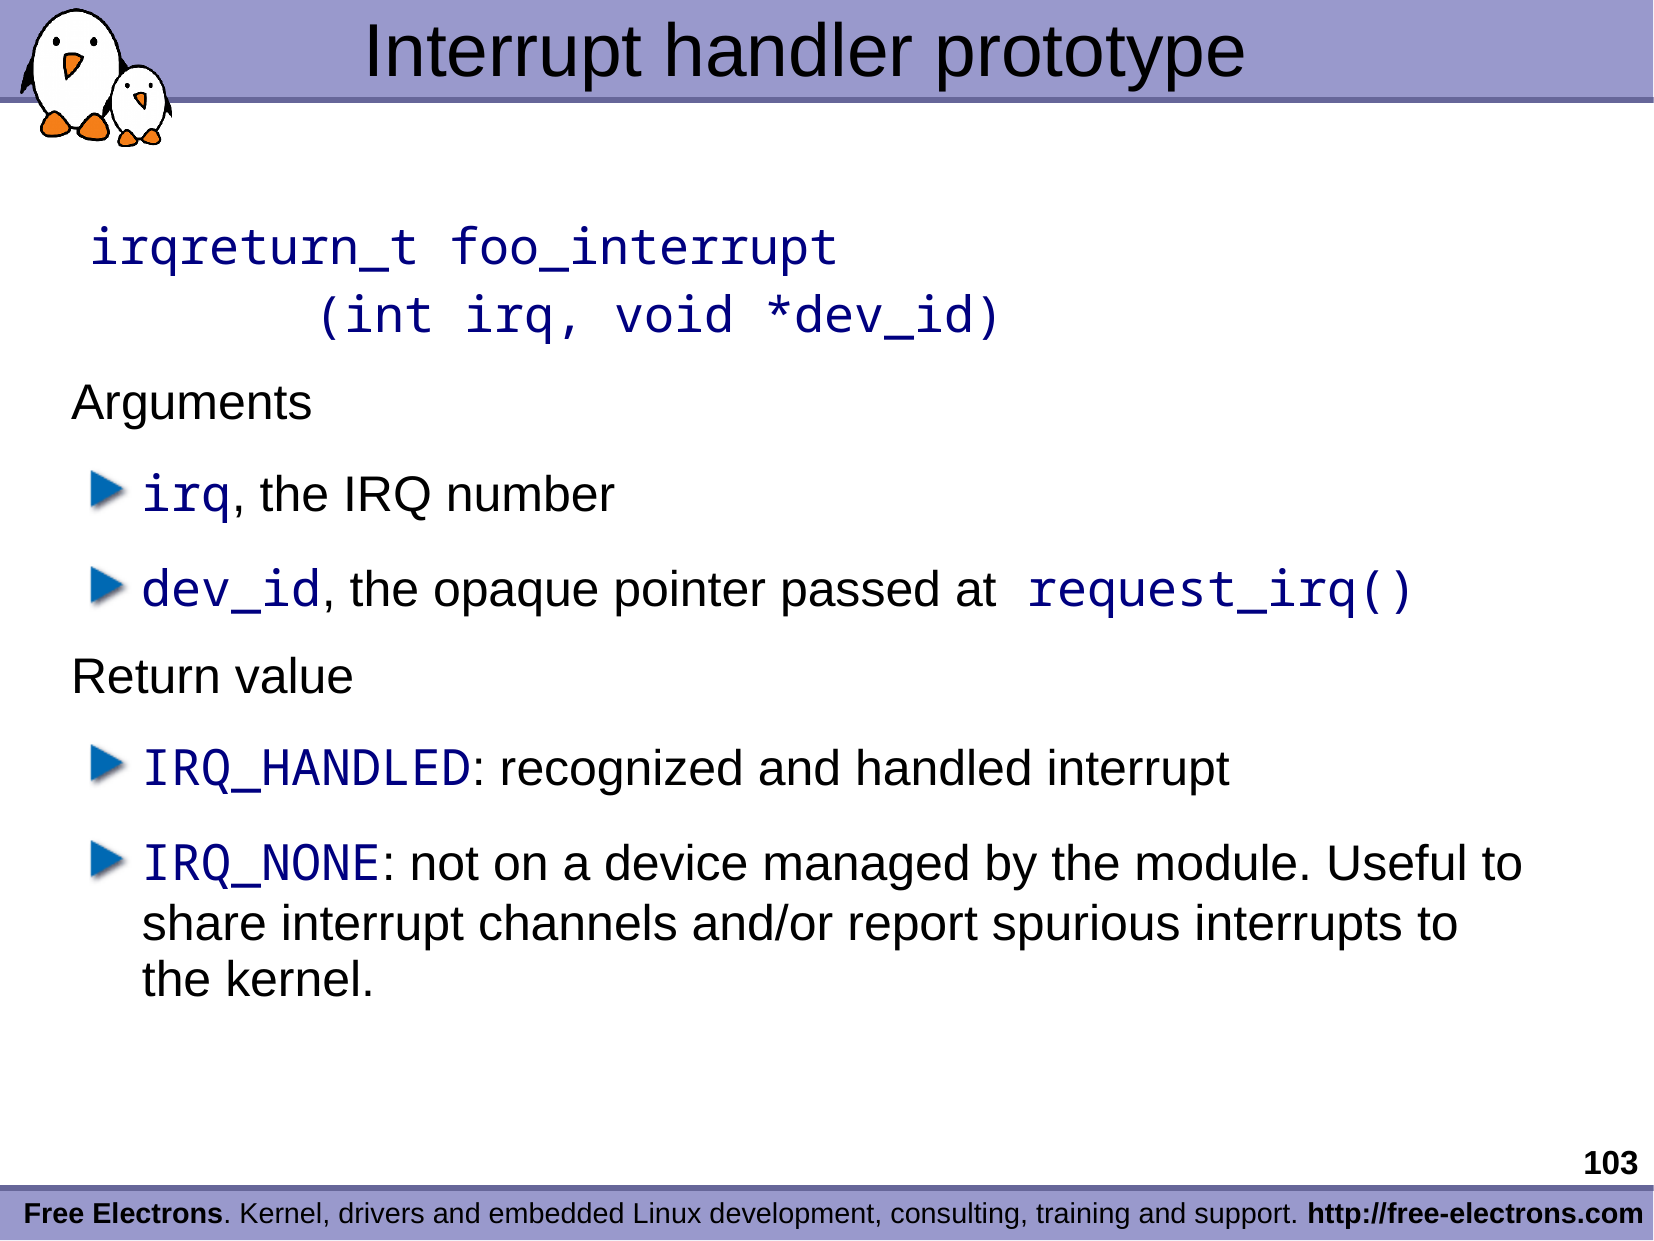

# Interrupt handler prototype
irqreturn_t foo_interrupt
			(int irq, void *dev_id)
Arguments
irq, the IRQ number
dev_id, the opaque pointer passed at request_irq()
Return value
IRQ_HANDLED: recognized and handled interrupt
IRQ_NONE: not on a device managed by the module. Useful to share interrupt channels and/or report spurious interrupts to the kernel.